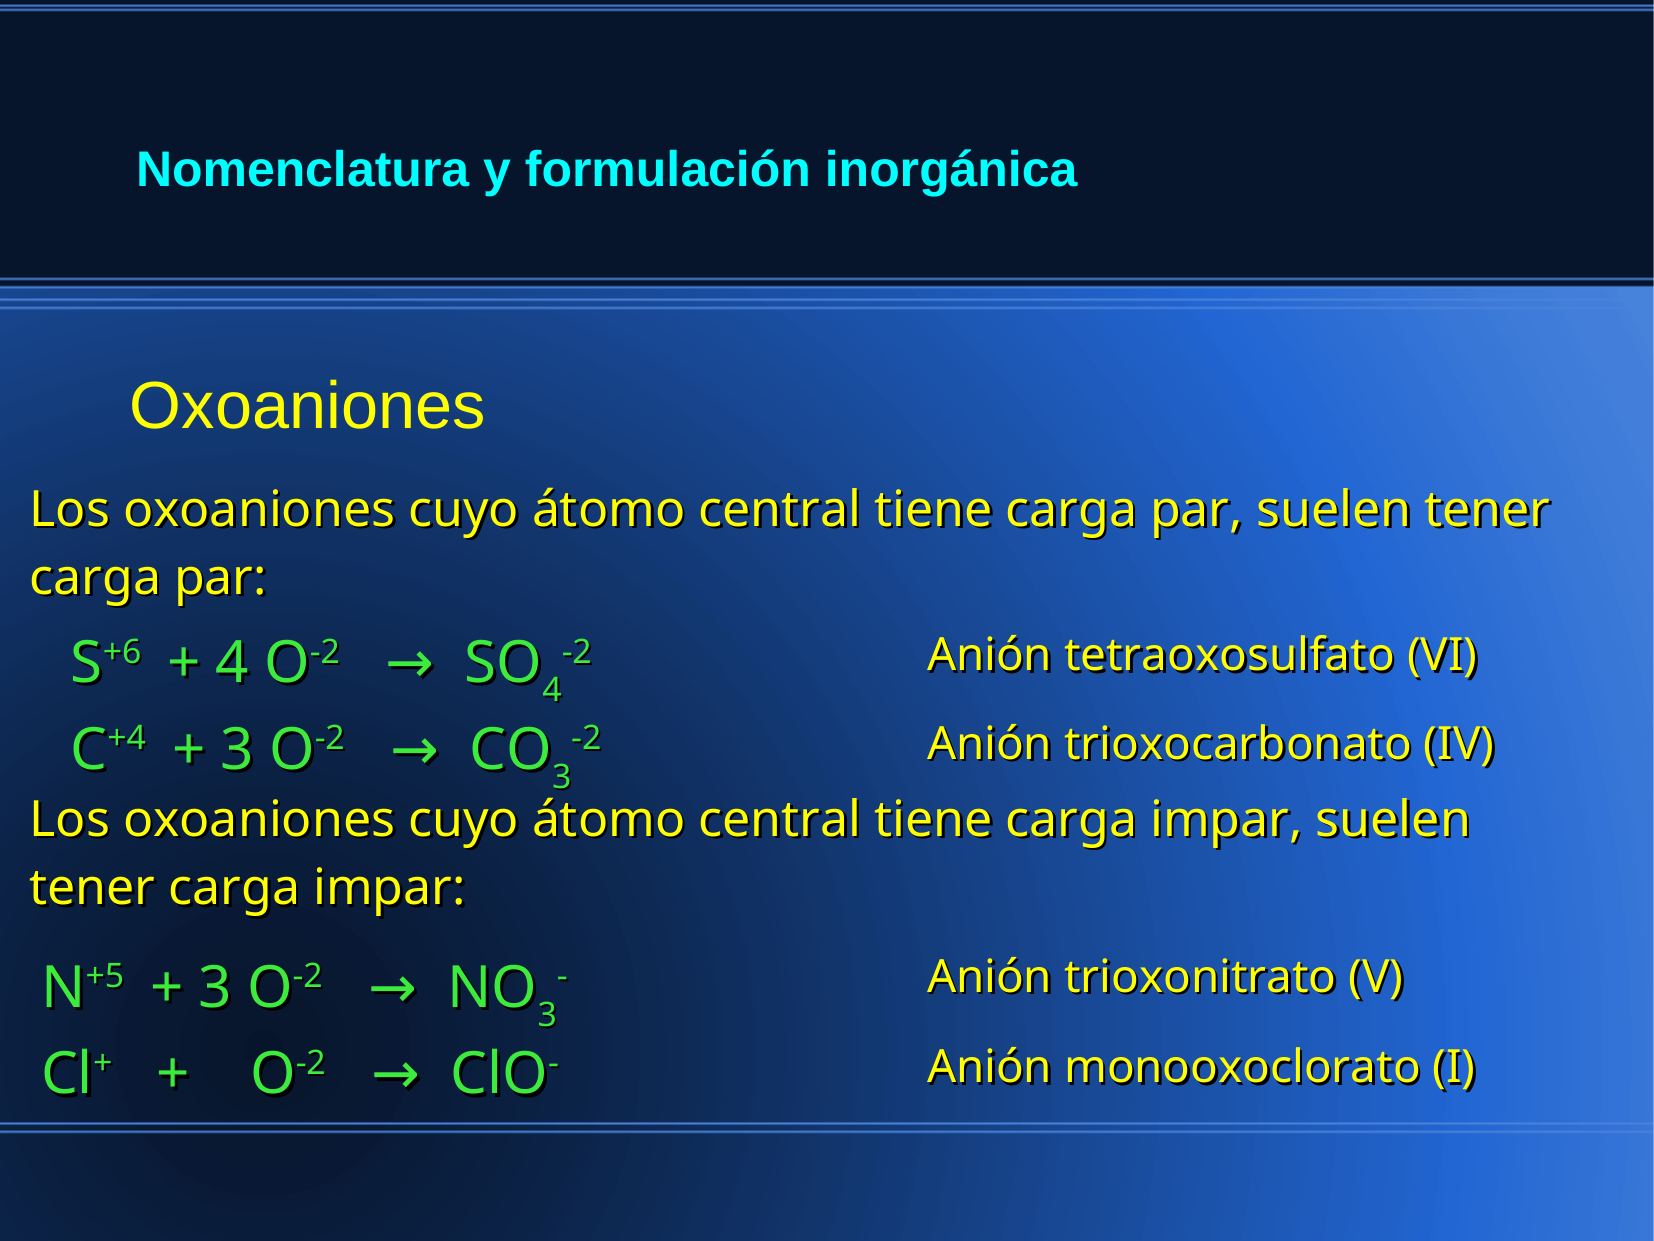

# Nomenclatura y formulación inorgánica
Oxoaniones
Los oxoaniones cuyo átomo central tiene carga par, suelen tener carga par:
S+6 + 4 O-2 → SO4-2
Anión tetraoxosulfato (VI)
C+4 + 3 O-2 → CO3-2
Anión trioxocarbonato (IV)
Los oxoaniones cuyo átomo central tiene carga impar, suelen tener carga impar:
Anión trioxonitrato (V)
N+5 + 3 O-2 → NO3-
Cl+ + O-2 → ClO-
Anión monooxoclorato (I)